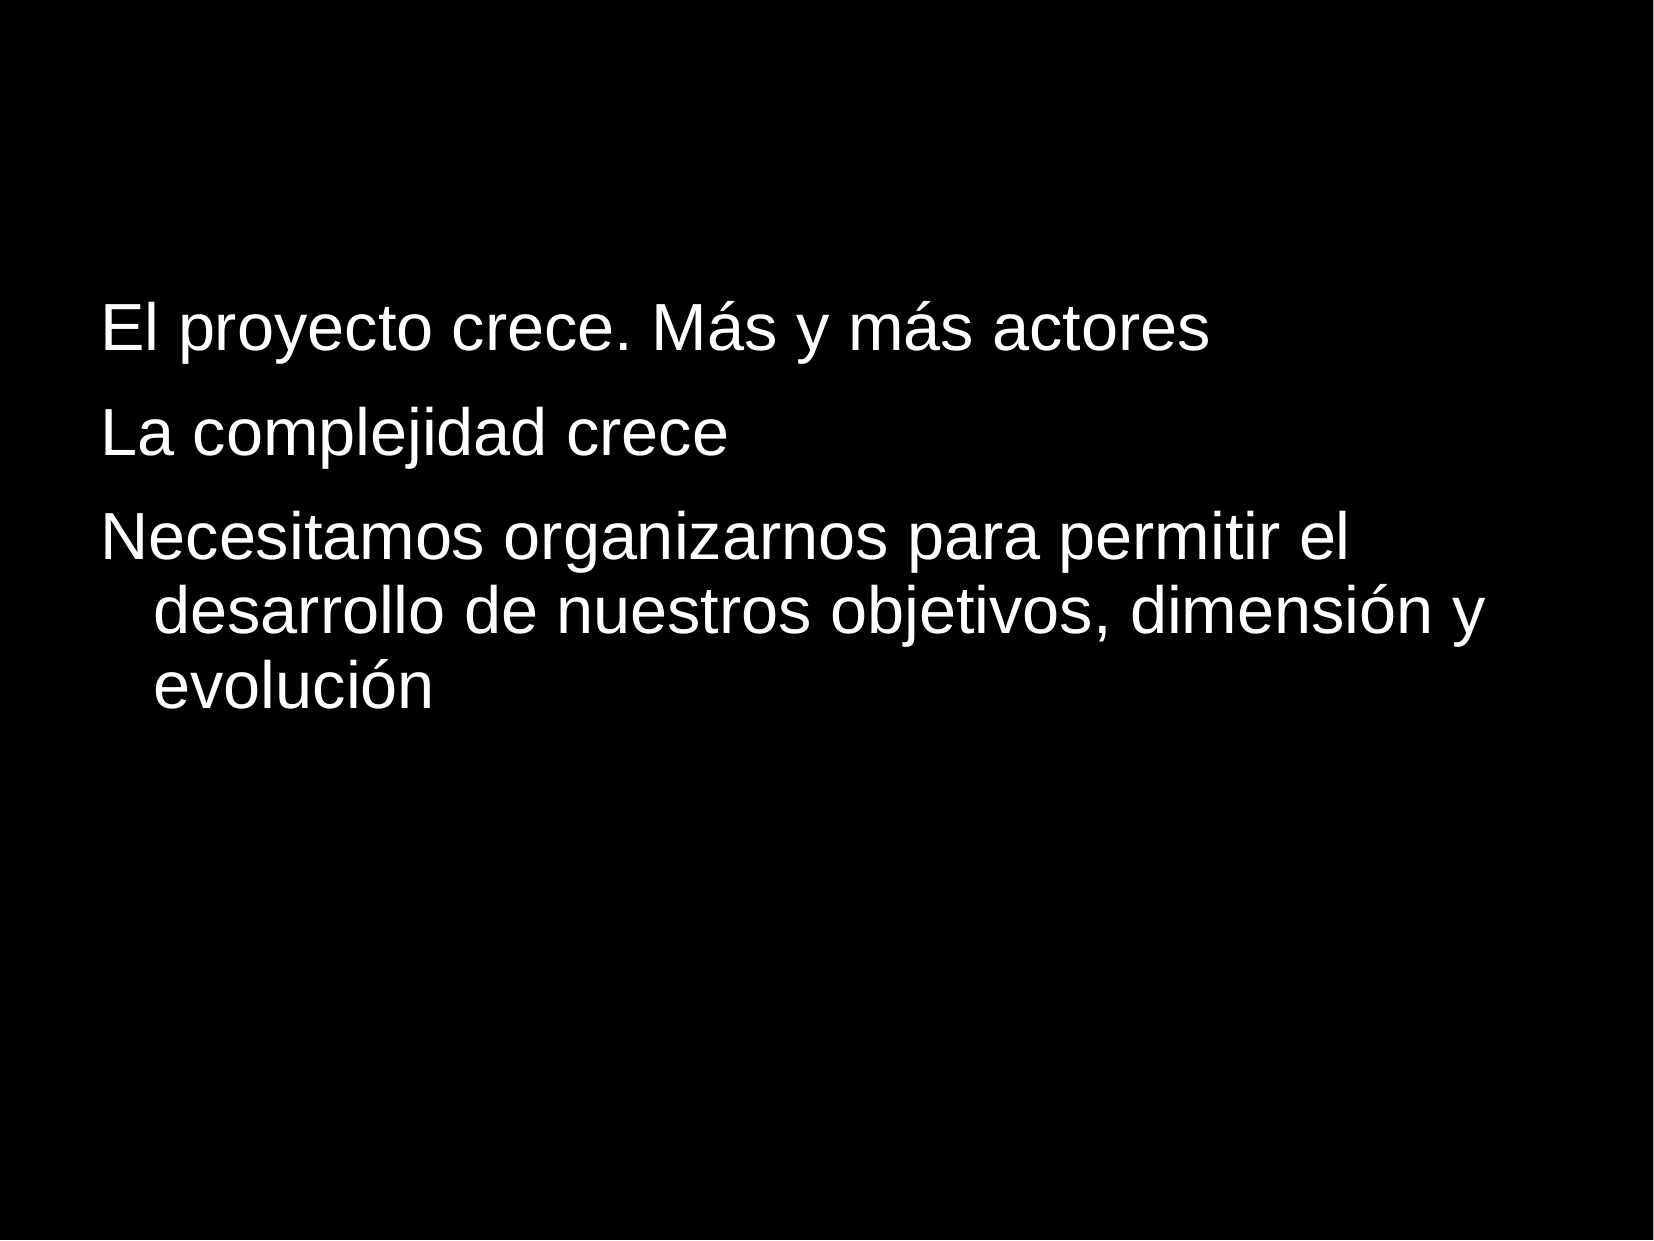

#
El proyecto crece. Más y más actores
La complejidad crece
Necesitamos organizarnos para permitir el desarrollo de nuestros objetivos, dimensión y evolución